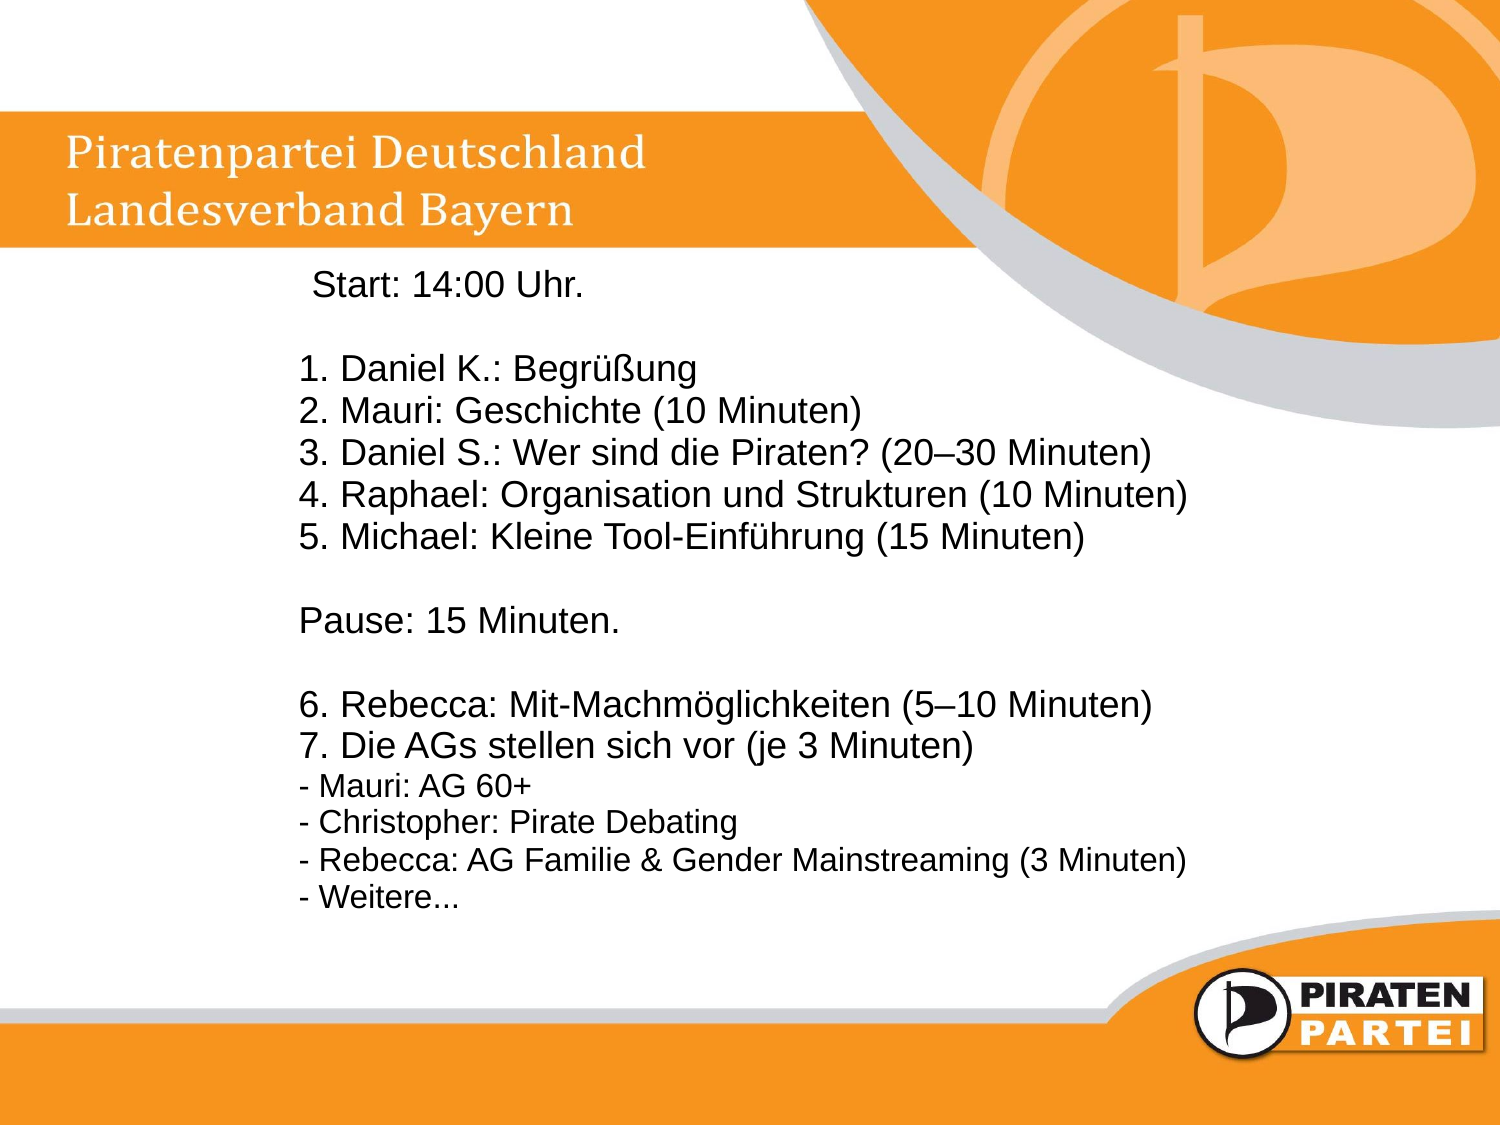

Start: 14:00 Uhr.
1. Daniel K.: Begrüßung
2. Mauri: Geschichte (10 Minuten)
3. Daniel S.: Wer sind die Piraten? (20–30 Minuten)
4. Raphael: Organisation und Strukturen (10 Minuten)
5. Michael: Kleine Tool-Einführung (15 Minuten)
Pause: 15 Minuten.
6. Rebecca: Mit-Machmöglichkeiten (5–10 Minuten)
7. Die AGs stellen sich vor (je 3 Minuten)
- Mauri: AG 60+
- Christopher: Pirate Debating
- Rebecca: AG Familie & Gender Mainstreaming (3 Minuten)
- Weitere...